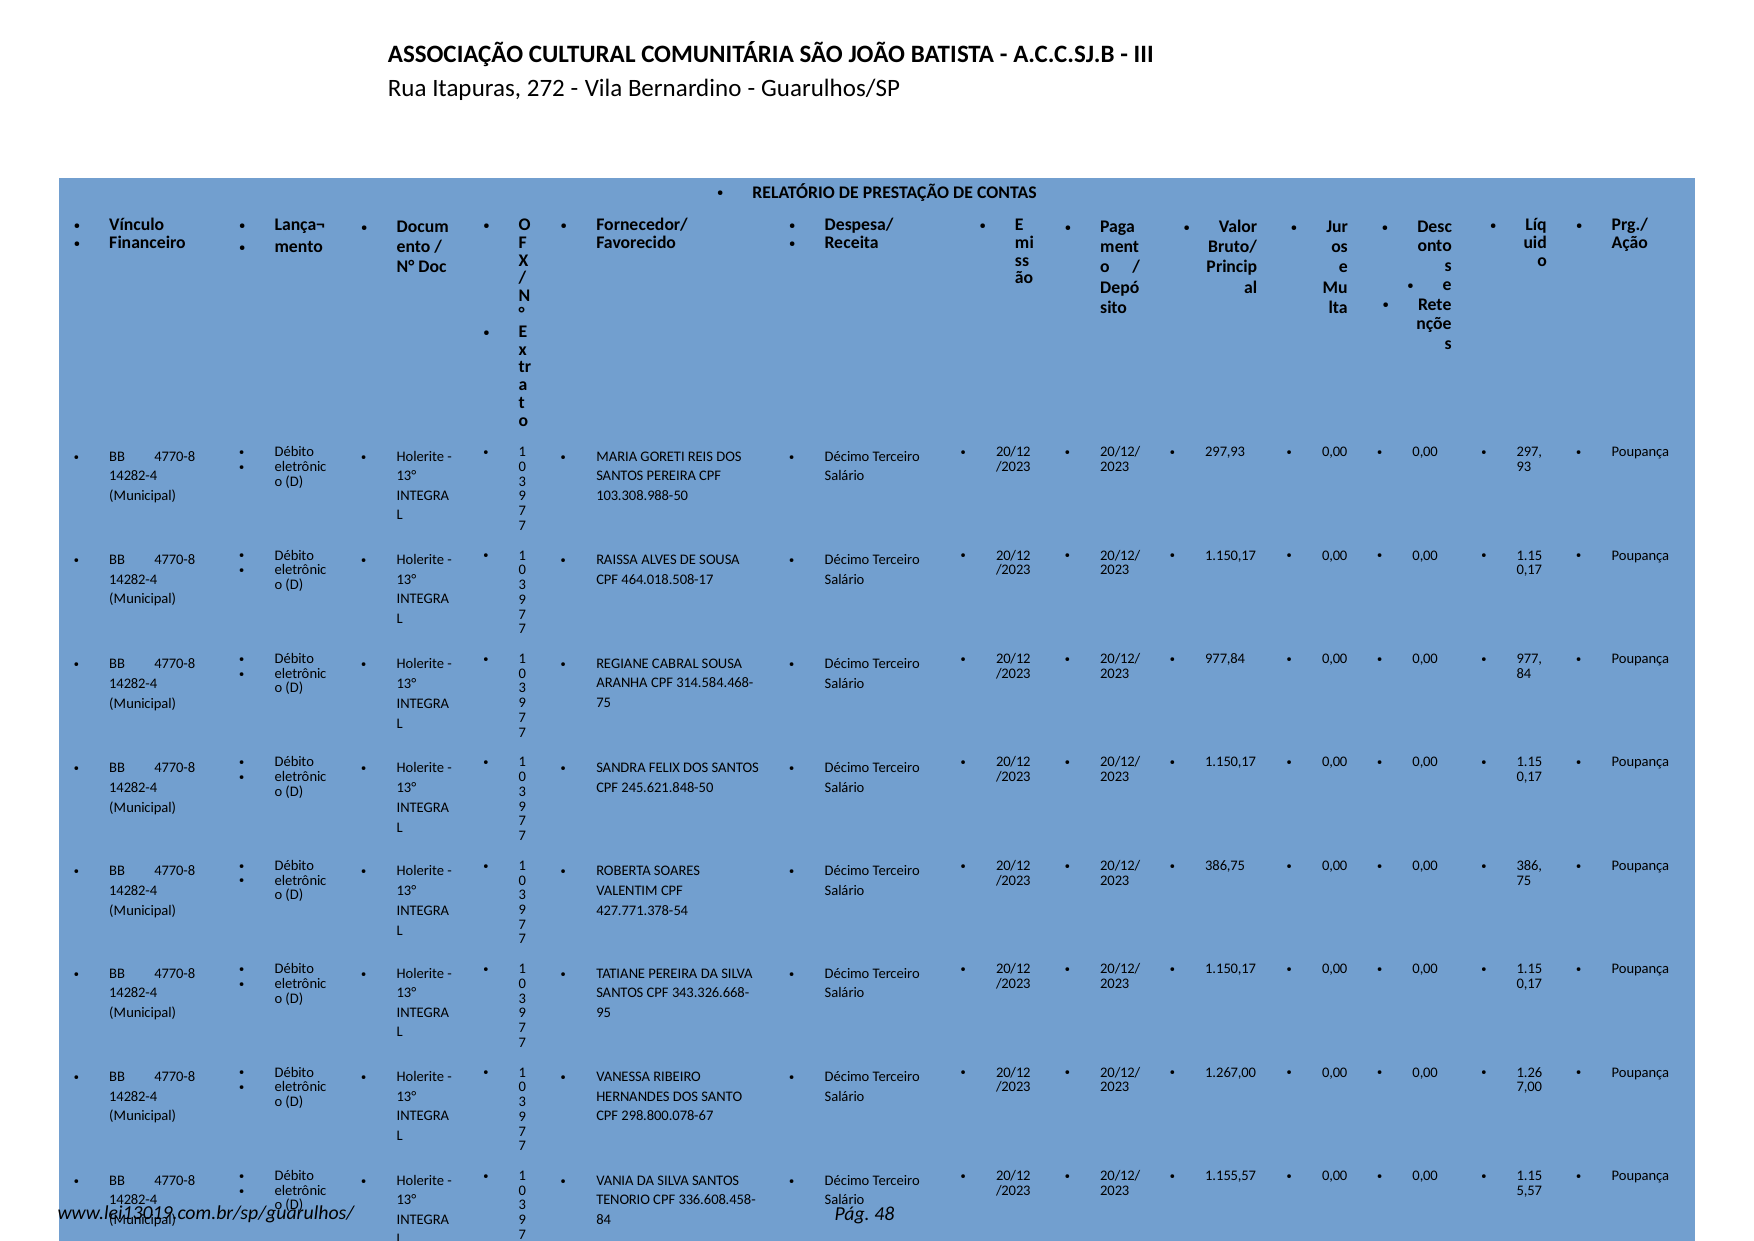

ASSOCIAÇÃO CULTURAL COMUNITÁRIA SÃO JOÃO BATISTA - A.C.C.SJ.B - III
Rua Itapuras, 272 - Vila Bernardino - Guarulhos/SP
| RELATÓRIO DE PRESTAÇÃO DE CONTAS | | | | | | | | | | | | |
| --- | --- | --- | --- | --- | --- | --- | --- | --- | --- | --- | --- | --- |
| Vínculo Financeiro | Lança¬ mento | Documento / N° Doc | OFX/N° Extrato | Fornecedor/ Favorecido | Despesa/ Receita | Emissão | Pagamento / Depósito | Valor Bruto/ Principal | Juros e Multa | Descontos e Retenções | Líquido | Prg./Ação |
| BB 4770-8 14282-4 (Municipal) | Débito eletrônico (D) | Holerite - 13° INTEGRAL | 103977 | MARIA GORETI REIS DOS SANTOS PEREIRA CPF 103.308.988-50 | Décimo Terceiro Salário | 20/12/2023 | 20/12/2023 | 297,93 | 0,00 | 0,00 | 297,93 | Poupança |
| BB 4770-8 14282-4 (Municipal) | Débito eletrônico (D) | Holerite - 13° INTEGRAL | 103977 | RAISSA ALVES DE SOUSA CPF 464.018.508-17 | Décimo Terceiro Salário | 20/12/2023 | 20/12/2023 | 1.150,17 | 0,00 | 0,00 | 1.150,17 | Poupança |
| BB 4770-8 14282-4 (Municipal) | Débito eletrônico (D) | Holerite - 13° INTEGRAL | 103977 | REGIANE CABRAL SOUSA ARANHA CPF 314.584.468-75 | Décimo Terceiro Salário | 20/12/2023 | 20/12/2023 | 977,84 | 0,00 | 0,00 | 977,84 | Poupança |
| BB 4770-8 14282-4 (Municipal) | Débito eletrônico (D) | Holerite - 13° INTEGRAL | 103977 | SANDRA FELIX DOS SANTOS CPF 245.621.848-50 | Décimo Terceiro Salário | 20/12/2023 | 20/12/2023 | 1.150,17 | 0,00 | 0,00 | 1.150,17 | Poupança |
| BB 4770-8 14282-4 (Municipal) | Débito eletrônico (D) | Holerite - 13° INTEGRAL | 103977 | ROBERTA SOARES VALENTIM CPF 427.771.378-54 | Décimo Terceiro Salário | 20/12/2023 | 20/12/2023 | 386,75 | 0,00 | 0,00 | 386,75 | Poupança |
| BB 4770-8 14282-4 (Municipal) | Débito eletrônico (D) | Holerite - 13° INTEGRAL | 103977 | TATIANE PEREIRA DA SILVA SANTOS CPF 343.326.668-95 | Décimo Terceiro Salário | 20/12/2023 | 20/12/2023 | 1.150,17 | 0,00 | 0,00 | 1.150,17 | Poupança |
| BB 4770-8 14282-4 (Municipal) | Débito eletrônico (D) | Holerite - 13° INTEGRAL | 103977 | VANESSA RIBEIRO HERNANDES DOS SANTO CPF 298.800.078-67 | Décimo Terceiro Salário | 20/12/2023 | 20/12/2023 | 1.267,00 | 0,00 | 0,00 | 1.267,00 | Poupança |
| BB 4770-8 14282-4 (Municipal) | Débito eletrônico (D) | Holerite - 13° INTEGRAL | 103977 | VANIA DA SILVA SANTOS TENORIO CPF 336.608.458-84 | Décimo Terceiro Salário | 20/12/2023 | 20/12/2023 | 1.155,57 | 0,00 | 0,00 | 1.155,57 | Poupança |
| BB 4770-8 14282-4 (Municipal) | Débito eletrônico (D) | Holerite - 13° INTEGRAL | 103977 | VERONICA SABINO FEITOSA CPF 346.500.288-17 | Décimo Terceiro Salário | 20/12/2023 | 20/12/2023 | 1.235,57 | 0,00 | 0,00 | 1.235,57 | Poupança |
| BB 4770-8 14282-4 (Municipal) | Débito eletrônico (D) | Nota fiscal de serviços -3121 | 122001 | TALENT ASSESSORIA CONTABIL LTDA CNPJ 10.985.260/0001-17 | Assessoria Contábil Jurídica PJ | 07/12/2023 | 20/12/2023 | 4.704,00 | 0,00 | 0,00 | 4.704,00 | Custos Indiretos |
| BB 4770-8 14282-4 (Municipal) | Débito eletrônico (D) | Darf - NOVEMBRO | 122002 | Secretaria da Receita Federal CNPJ 00.394.460/0058-87 | IRRF s/ Aluguel PJ | 30/11/2023 | 20/12/2023 | 424,32 | 0,00 | 0,00 | 424,32 | Locação |
| BB 4770-8 14282-4 (Municipal) | Débito eletrônico (D) | Boleto -3953570 | 122003 | GUARULHOS TELECOMUNICACOES LTDATe CNPJ 27.583.479/0001-92 | Telefone e Internet | 01/12/2023 | 20/12/2023 | 39,90 | 0,00 | 0,00 | 39,90 | Custos Indiretos |
| BB 4770-8 14282-4 (Municipal) | Débito eletrônico (D) | Darf - NOVEMBRO | 122004 | Secretaria da Receita Federal CNPJ 00.394.460/0058-87 | PIS s/ Salários | 30/11/2023 | 20/12/2023 | 841,43 | 0,00 | 0,00 | 841,43 | Recursos Humanos |
| BB 4770-8 14282-4 (Municipal) | Débito eletrônico (D) | Nota fiscal de serviços - 2 | 122101 | REGINALDO DE ALMEIDA SILVA 28107281861 CNPJ 43.751.870/0001-05 | Manutenção da Unidade Escolar PJ | 20/12/2023 | 21/12/2023 | 19.585,00 | 0,00 | 0,00 | 19.585,00 | Custos Indiretos |
www.lei13019.com.br/sp/guarulhos/
Pág. 48